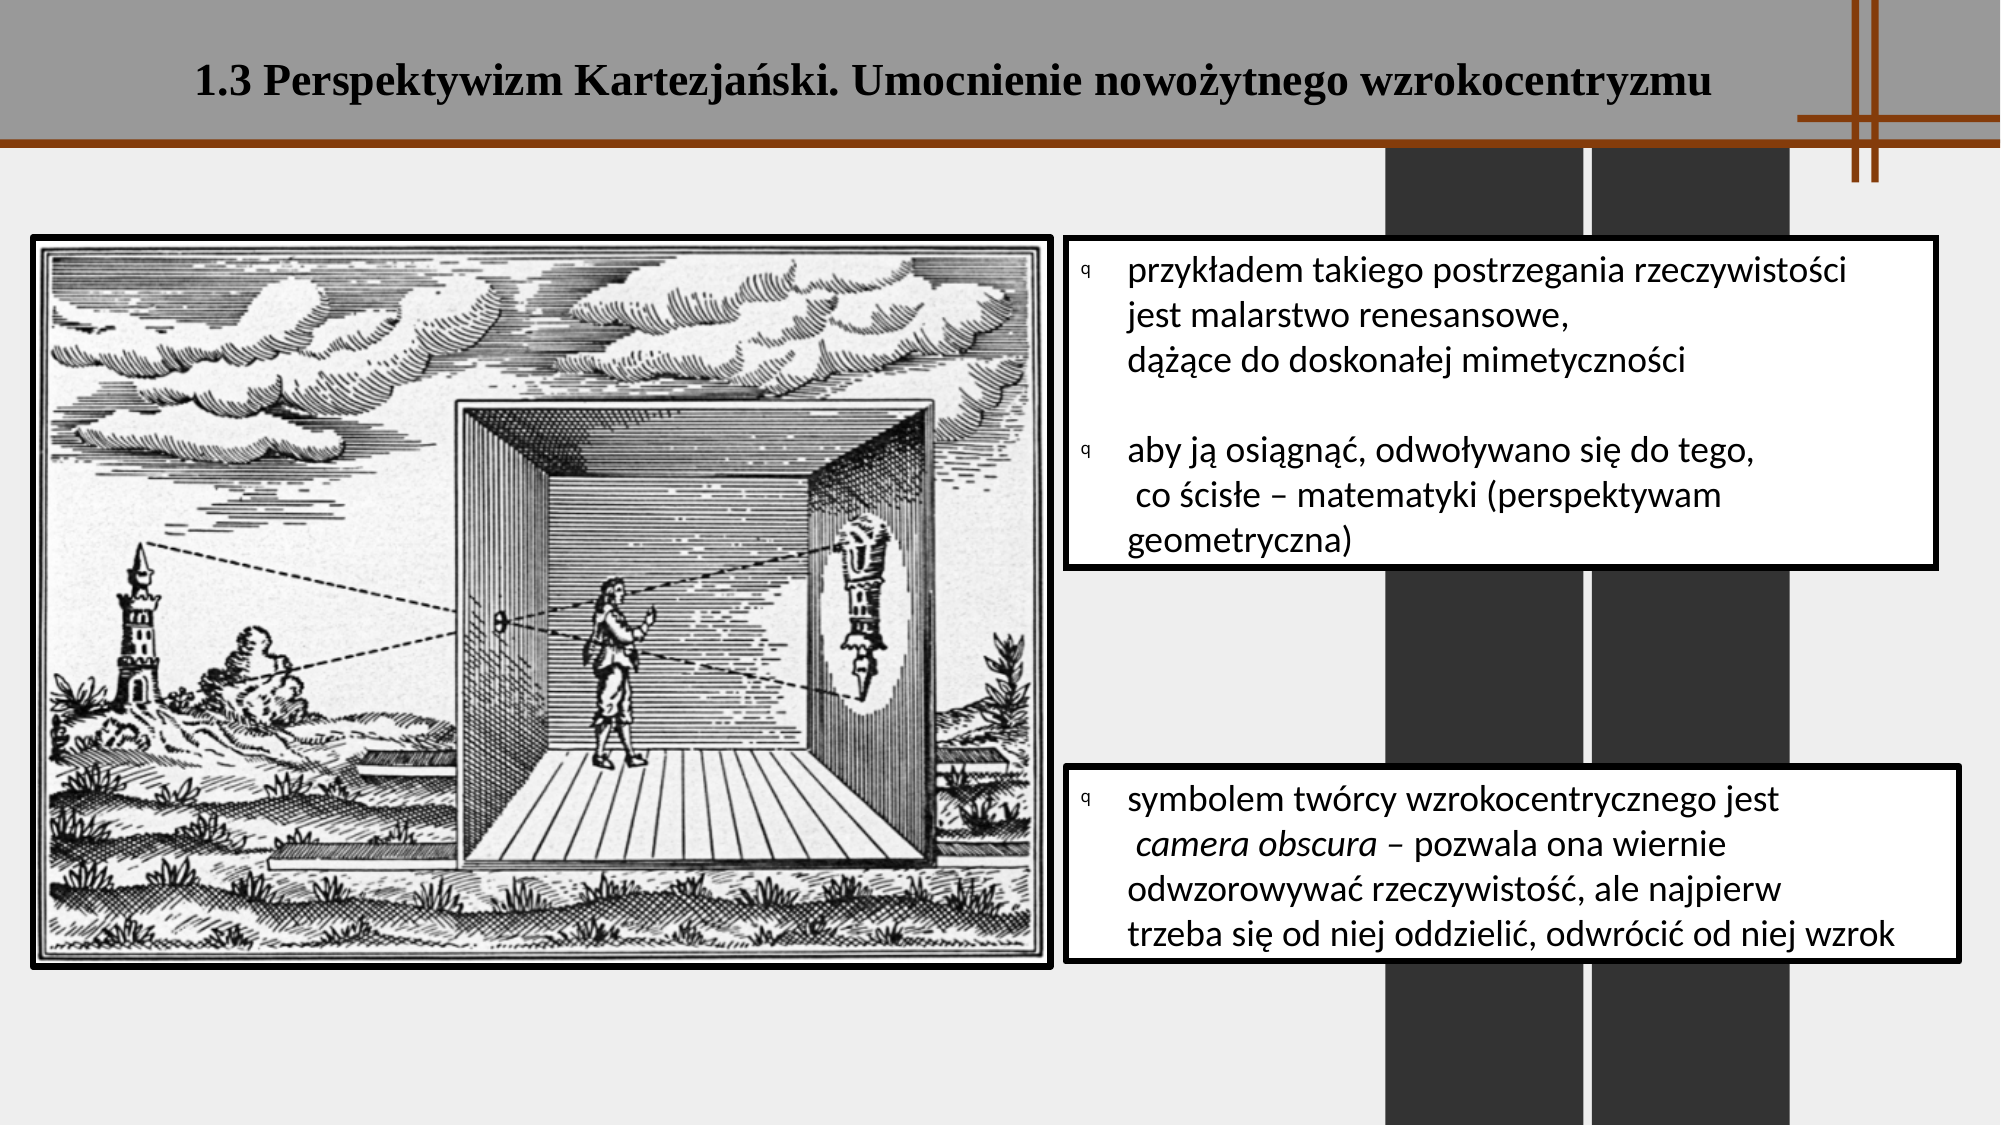

1.3 Perspektywizm Kartezjański. Umocnienie nowożytnego wzrokocentryzmu
przykładem takiego postrzegania rzeczywistości jest malarstwo renesansowe, dążące do doskonałej mimetyczności
aby ją osiągnąć, odwoływano się do tego, co ścisłe – matematyki (perspektywam geometryczna)
symbolem twórcy wzrokocentrycznego jest camera obscura – pozwala ona wiernie odwzorowywać rzeczywistość, ale najpierw trzeba się od niej oddzielić, odwrócić od niej wzrok